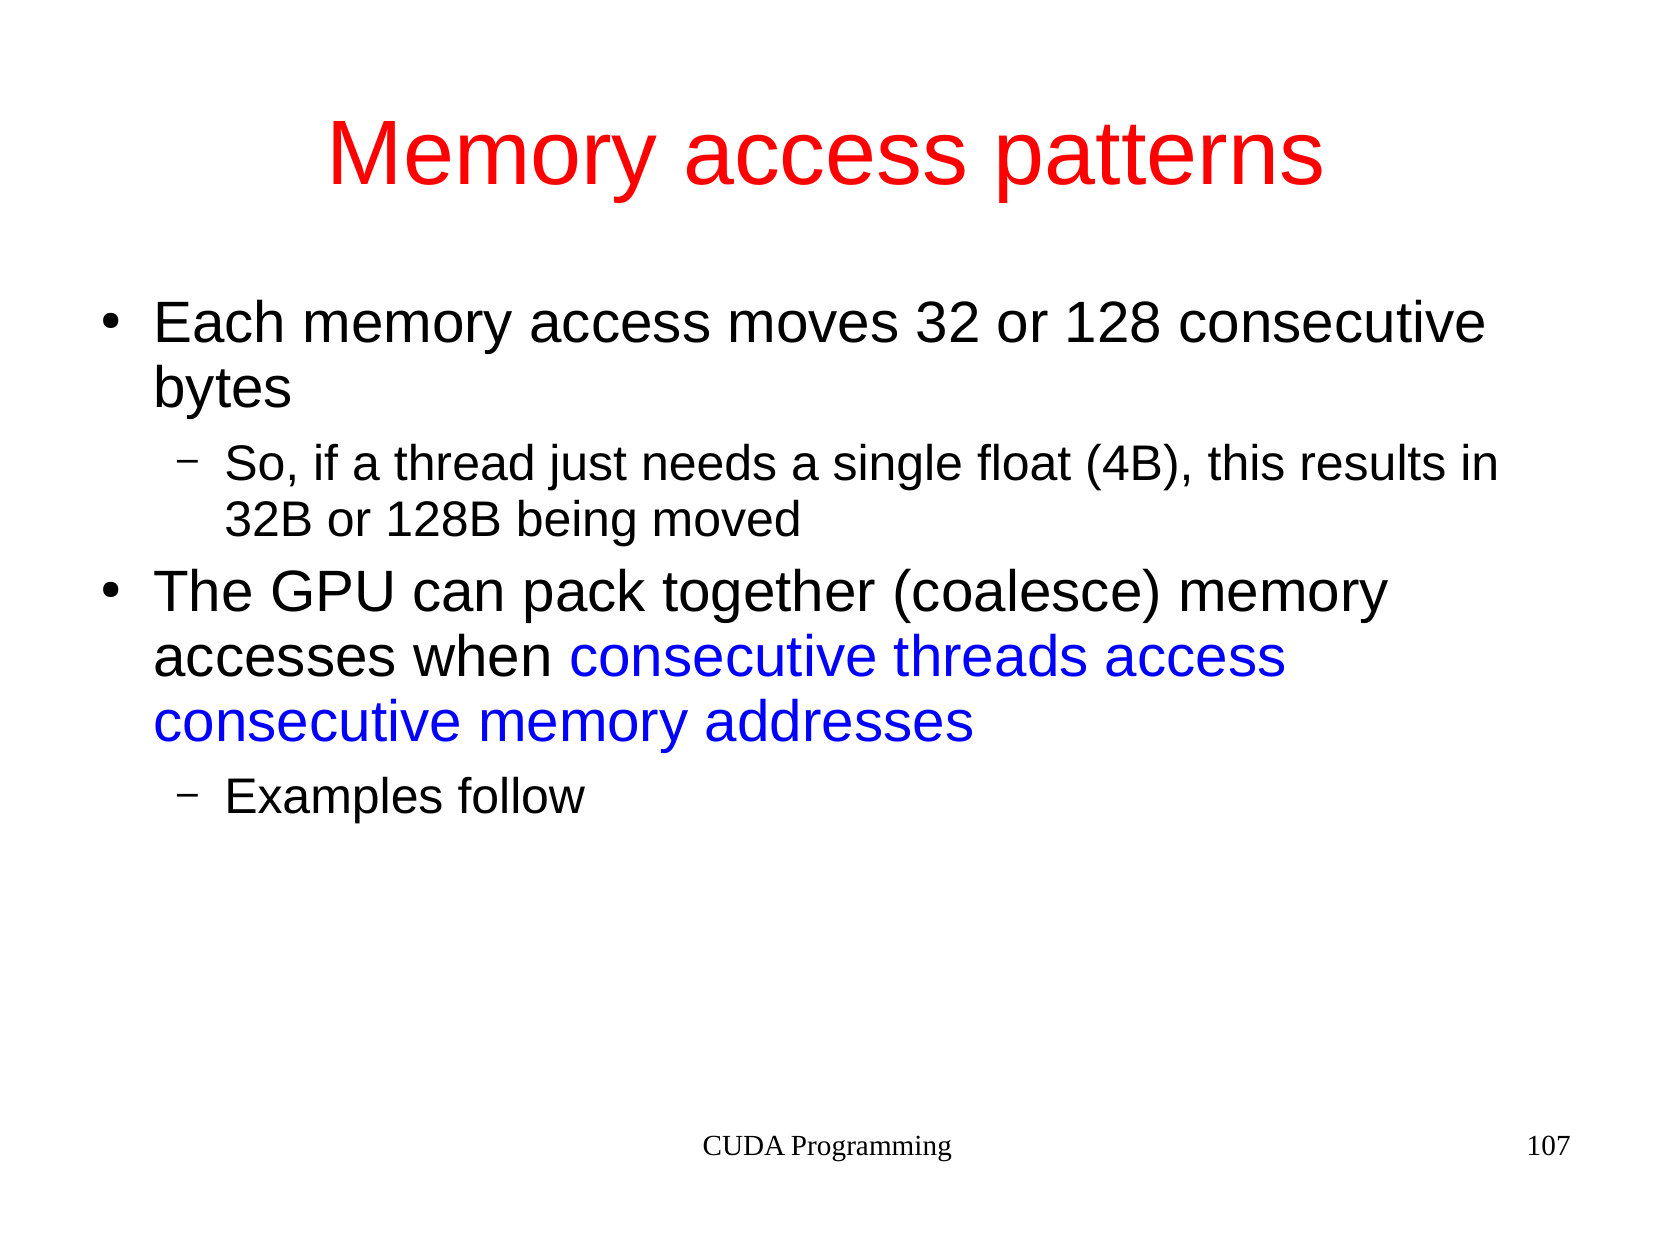

# Memory access patterns
Each memory access moves 32 or 128 consecutive bytes
So, if a thread just needs a single float (4B), this results in 32B or 128B being moved
The GPU can pack together (coalesce) memory accesses when consecutive threads access consecutive memory addresses
Examples follow
CUDA Programming
107